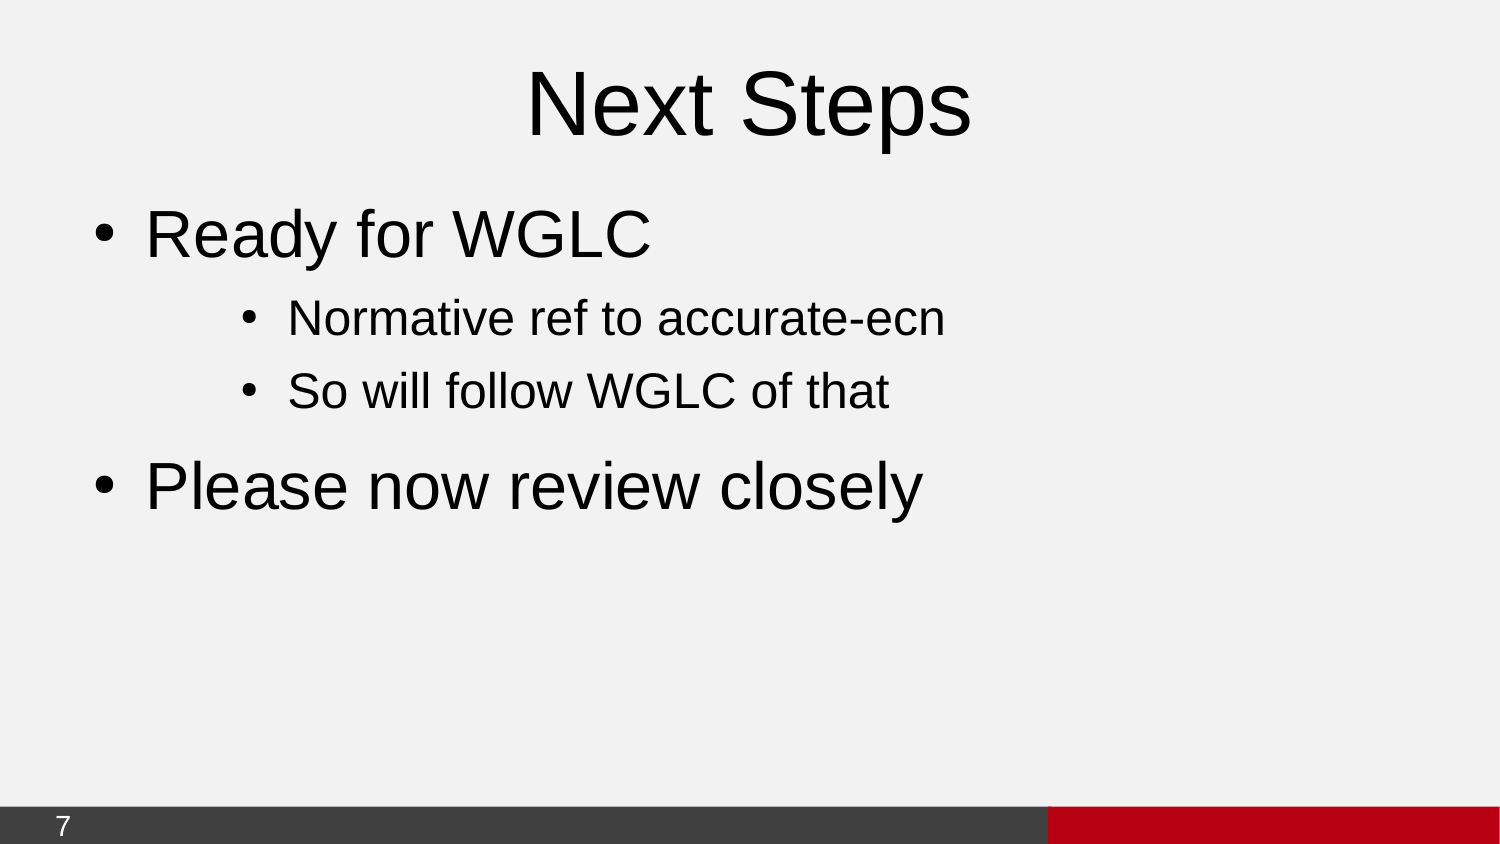

# Next Steps
Ready for WGLC
Normative ref to accurate-ecn
So will follow WGLC of that
Please now review closely
7